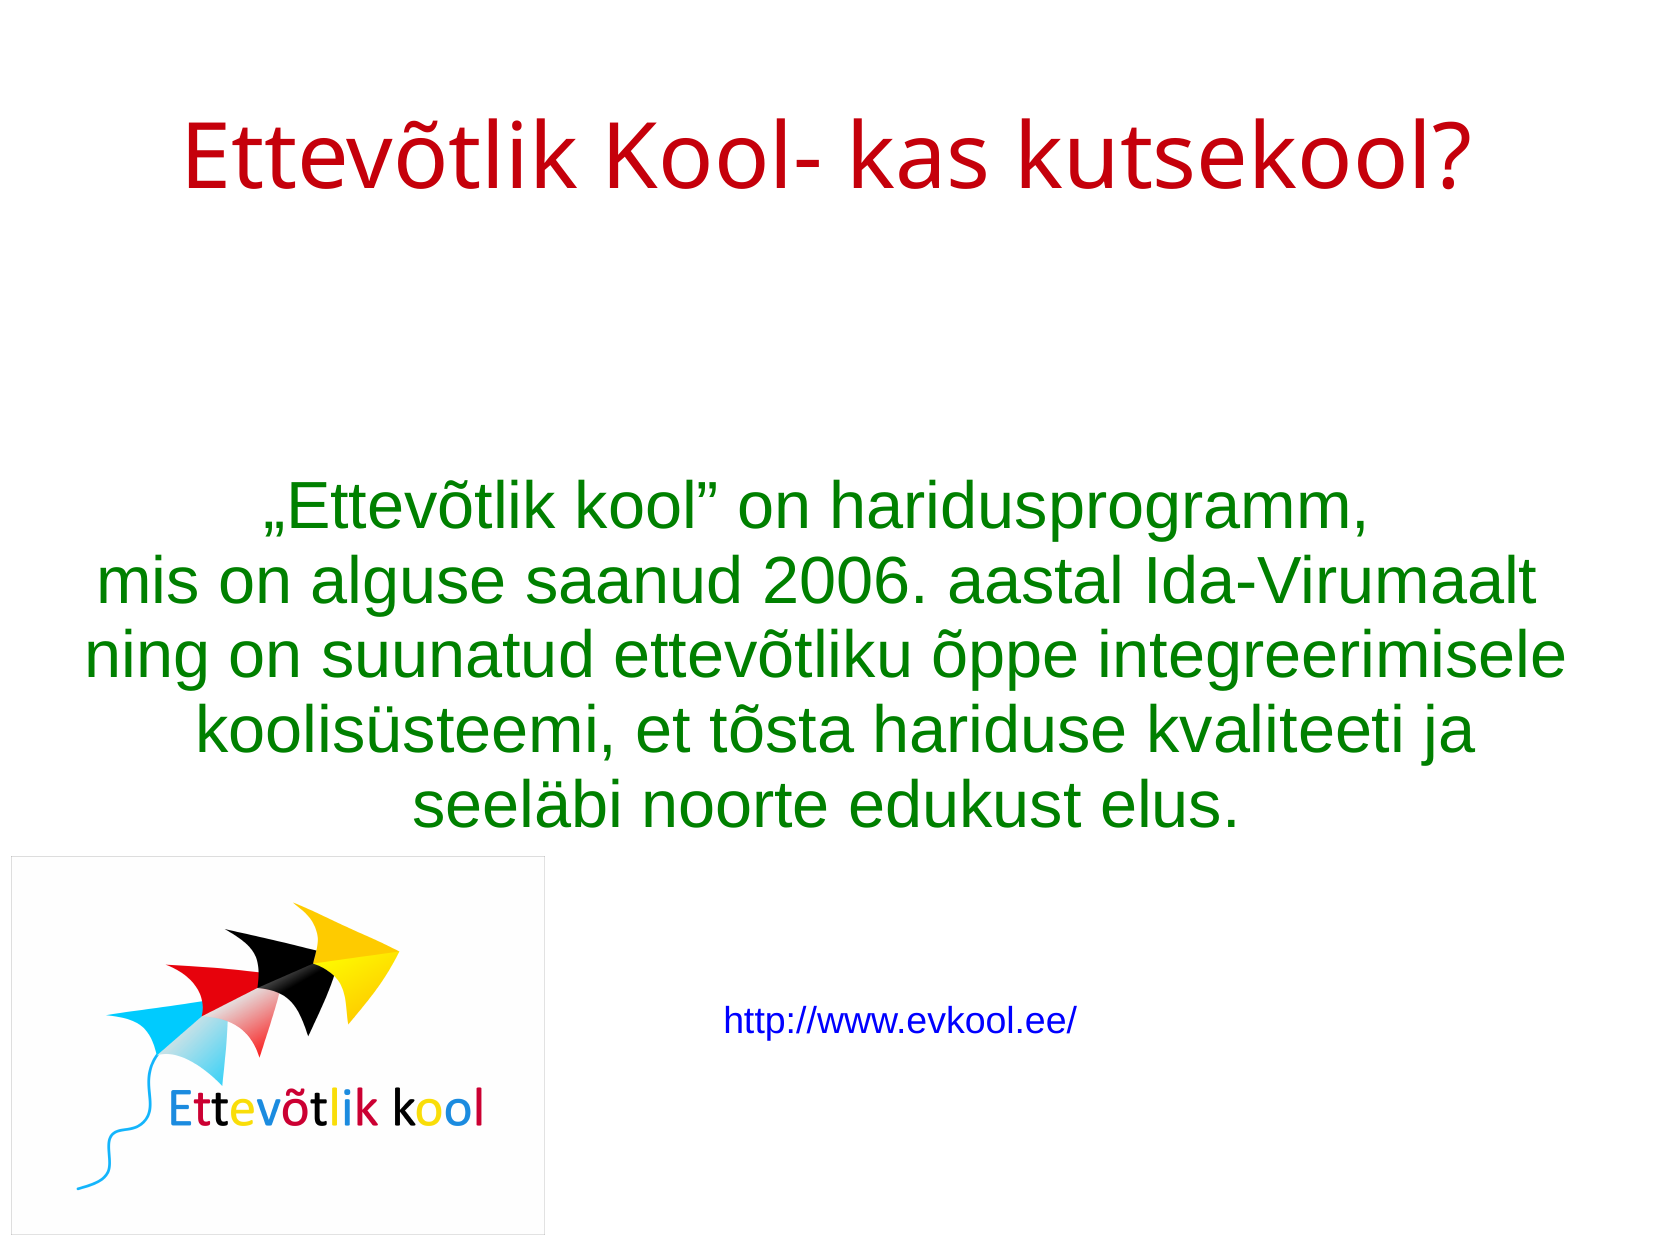

# Ettevõtlik Kool- kas kutsekool?
„Ettevõtlik kool” on haridusprogramm,
mis on alguse saanud 2006. aastal Ida-Virumaalt
ning on suunatud ettevõtliku õppe integreerimisele
 koolisüsteemi, et tõsta hariduse kvaliteeti ja
 seeläbi noorte edukust elus.
http://www.evkool.ee/